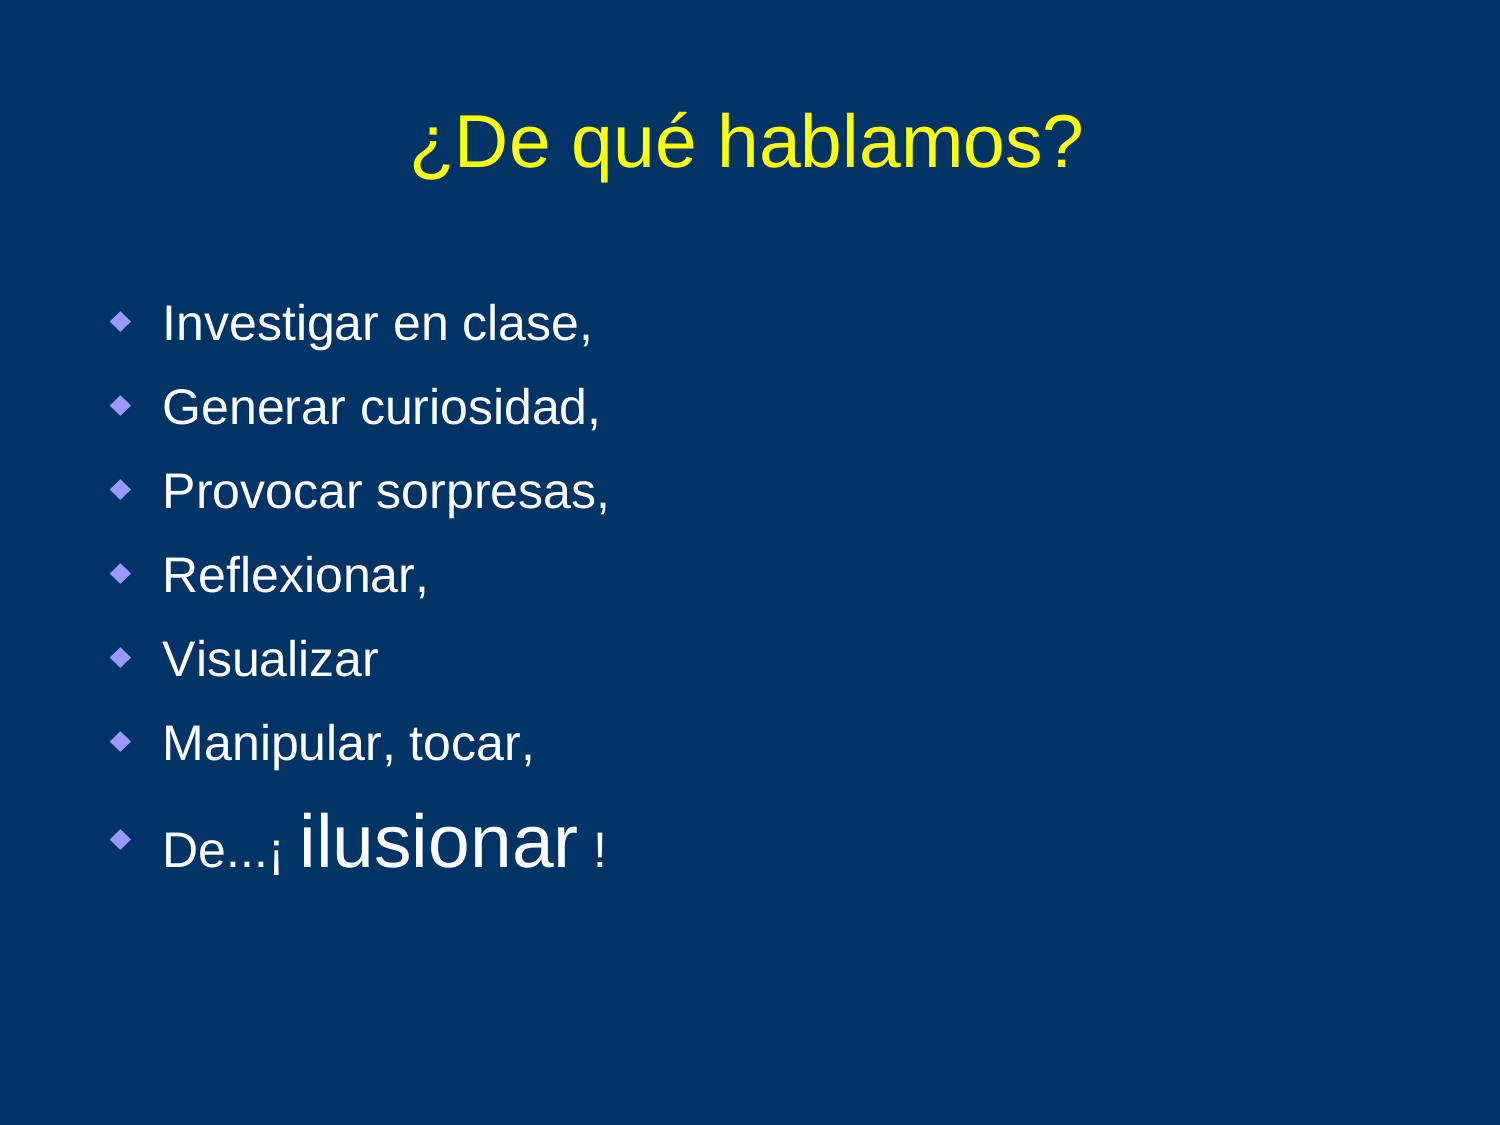

# ¿De qué hablamos?
Investigar en clase,
Generar curiosidad,
Provocar sorpresas,
Reflexionar,
Visualizar
Manipular, tocar,
De...¡ ilusionar !